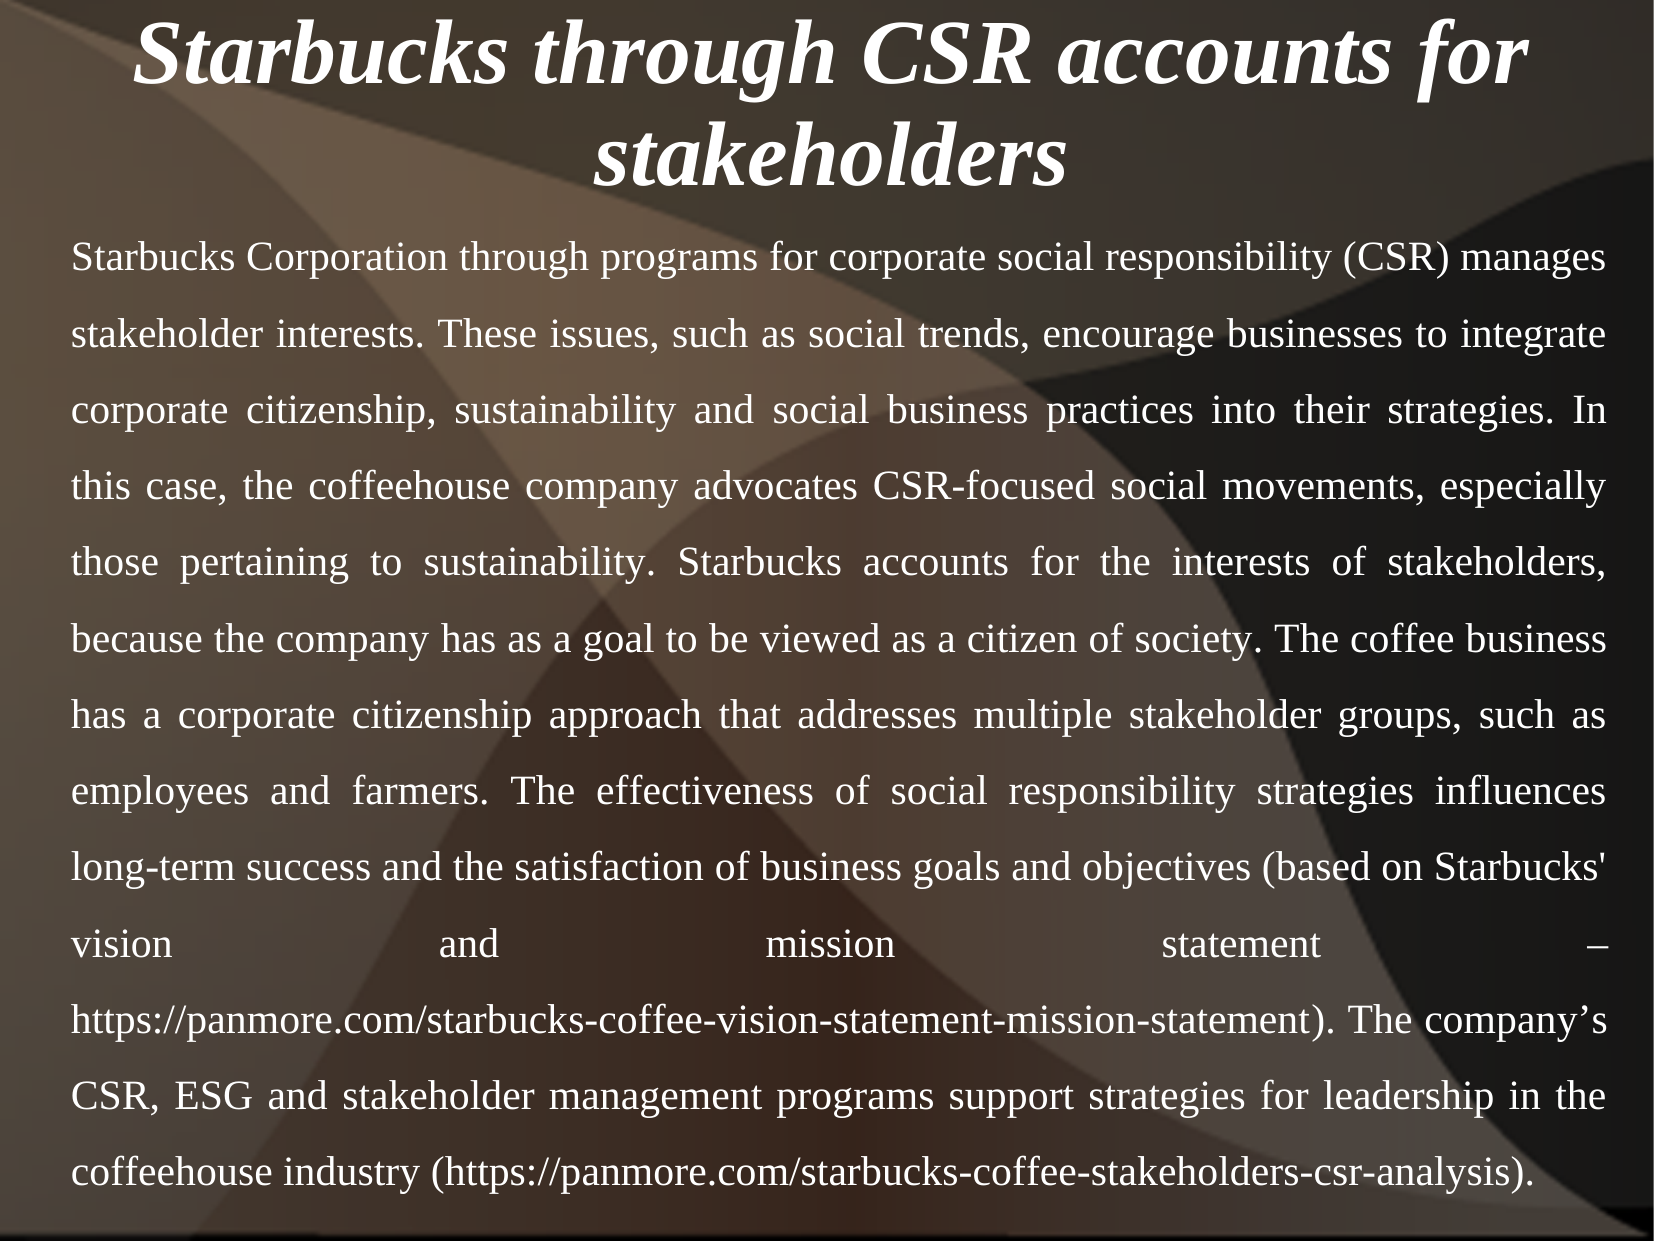

# Starbucks through CSR accounts for stakeholders
Starbucks Corporation through programs for corporate social responsibility (CSR) manages stakeholder interests. These issues, such as social trends, encourage businesses to integrate corporate citizenship, sustainability and social business practices into their strategies. In this case, the coffeehouse company advocates CSR-focused social movements, especially those pertaining to sustainability. Starbucks accounts for the interests of stakeholders, because the company has as a goal to be viewed as a citizen of society. The coffee business has a corporate citizenship approach that addresses multiple stakeholder groups, such as employees and farmers. The effectiveness of social responsibility strategies influences long-term success and the satisfaction of business goals and objectives (based on Starbucks' vision and mission statement – https://panmore.com/starbucks-coffee-vision-statement-mission-statement). The company’s CSR, ESG and stakeholder management programs support strategies for leadership in the coffeehouse industry (https://panmore.com/starbucks-coffee-stakeholders-csr-analysis).